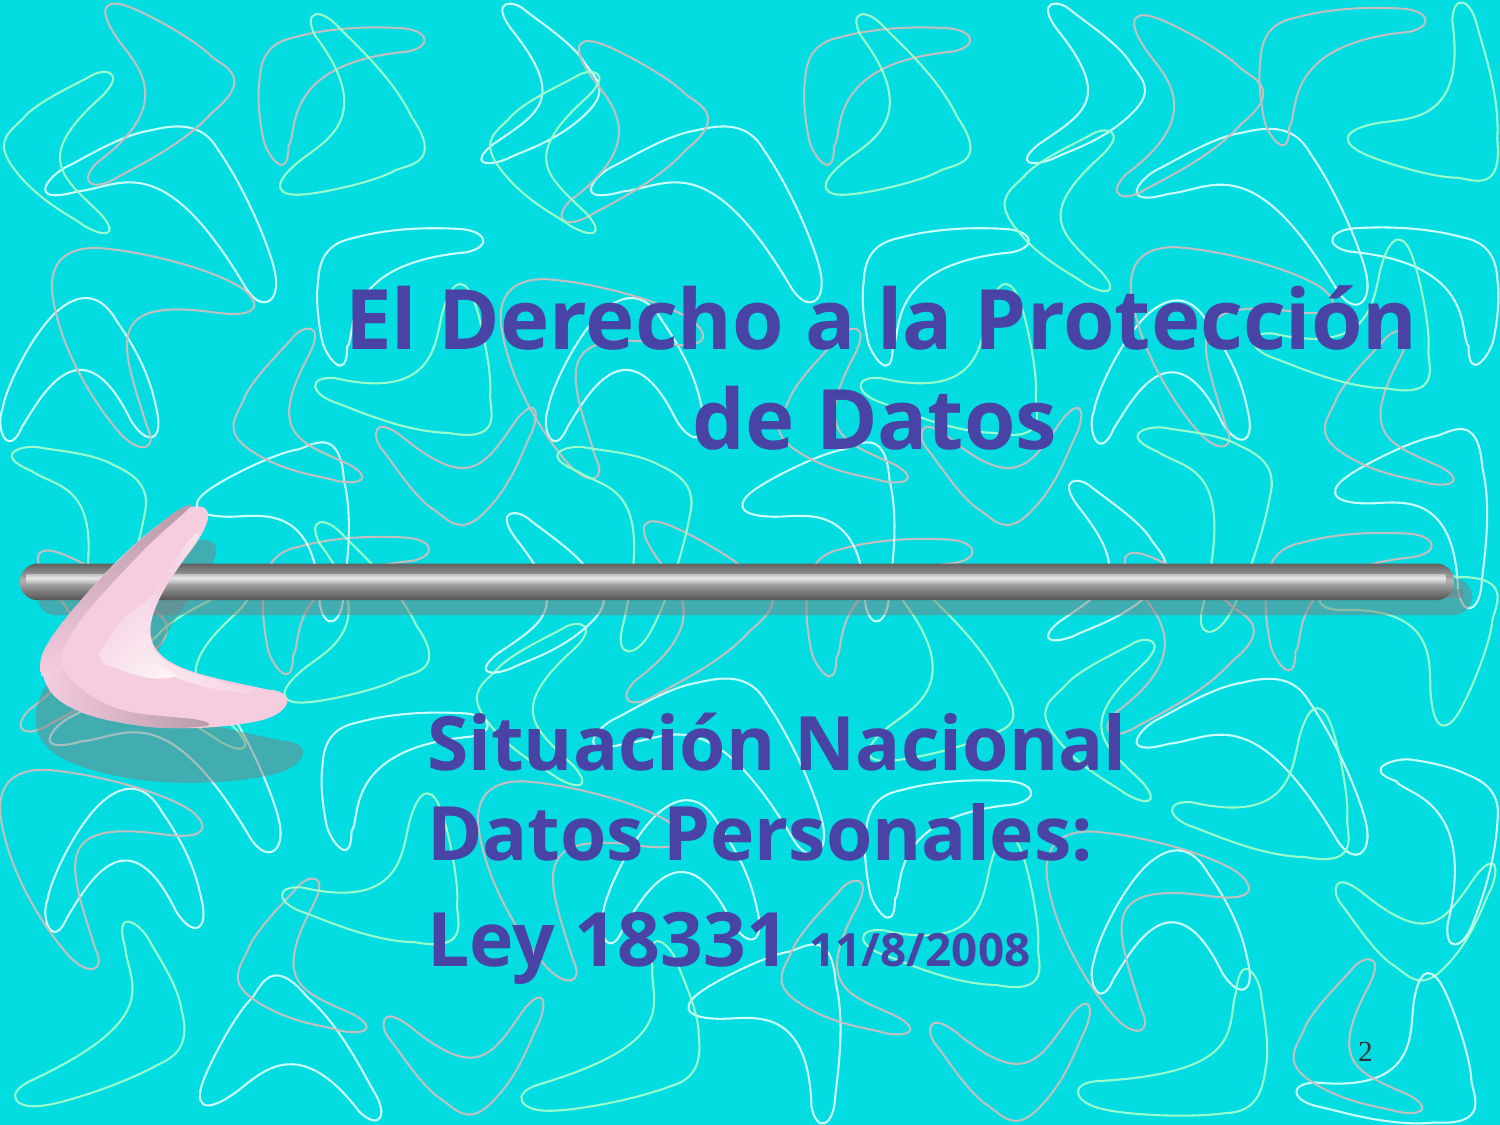

# El Derecho a la Protección de Datos
Situación Nacional Datos Personales:
Ley 18331 11/8/2008
2